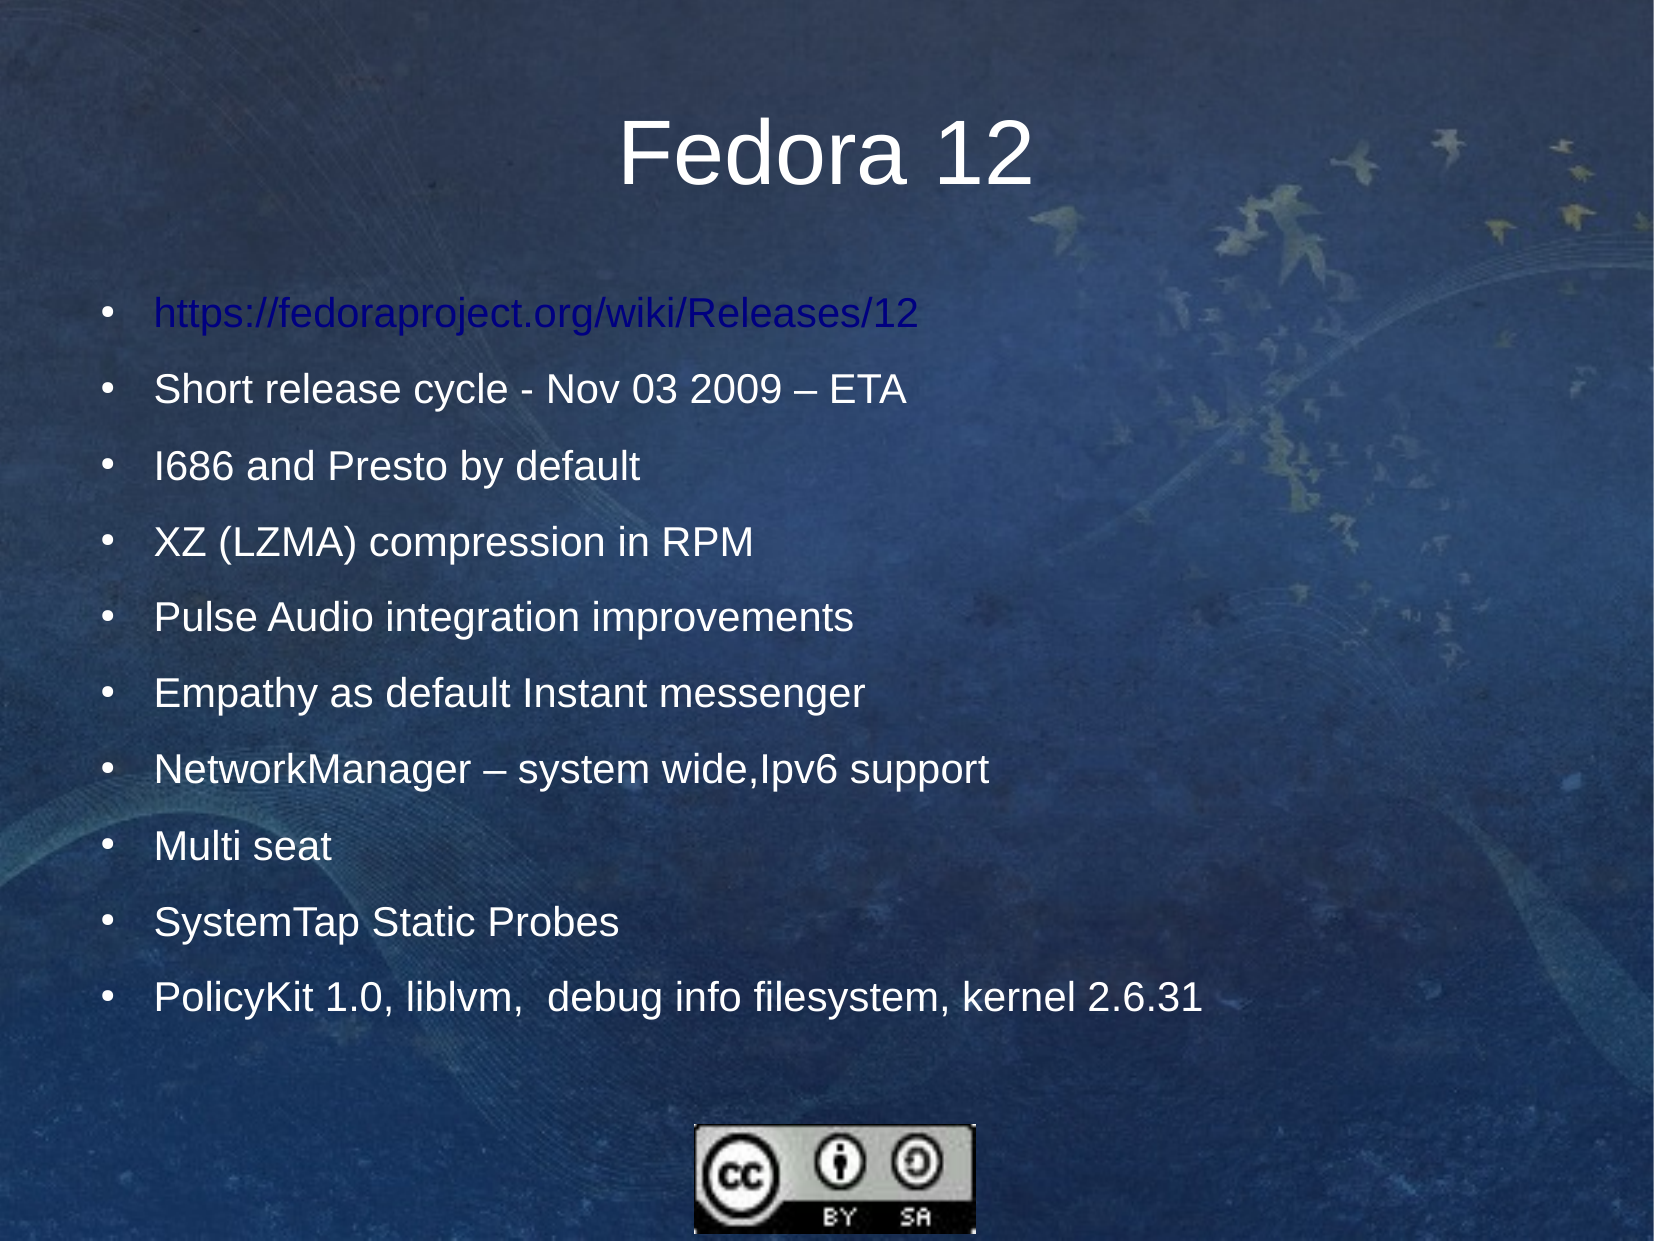

# Fedora 12
https://fedoraproject.org/wiki/Releases/12
Short release cycle - Nov 03 2009 – ETA
I686 and Presto by default
XZ (LZMA) compression in RPM
Pulse Audio integration improvements
Empathy as default Instant messenger
NetworkManager – system wide,Ipv6 support
Multi seat
SystemTap Static Probes
PolicyKit 1.0, liblvm, debug info filesystem, kernel 2.6.31